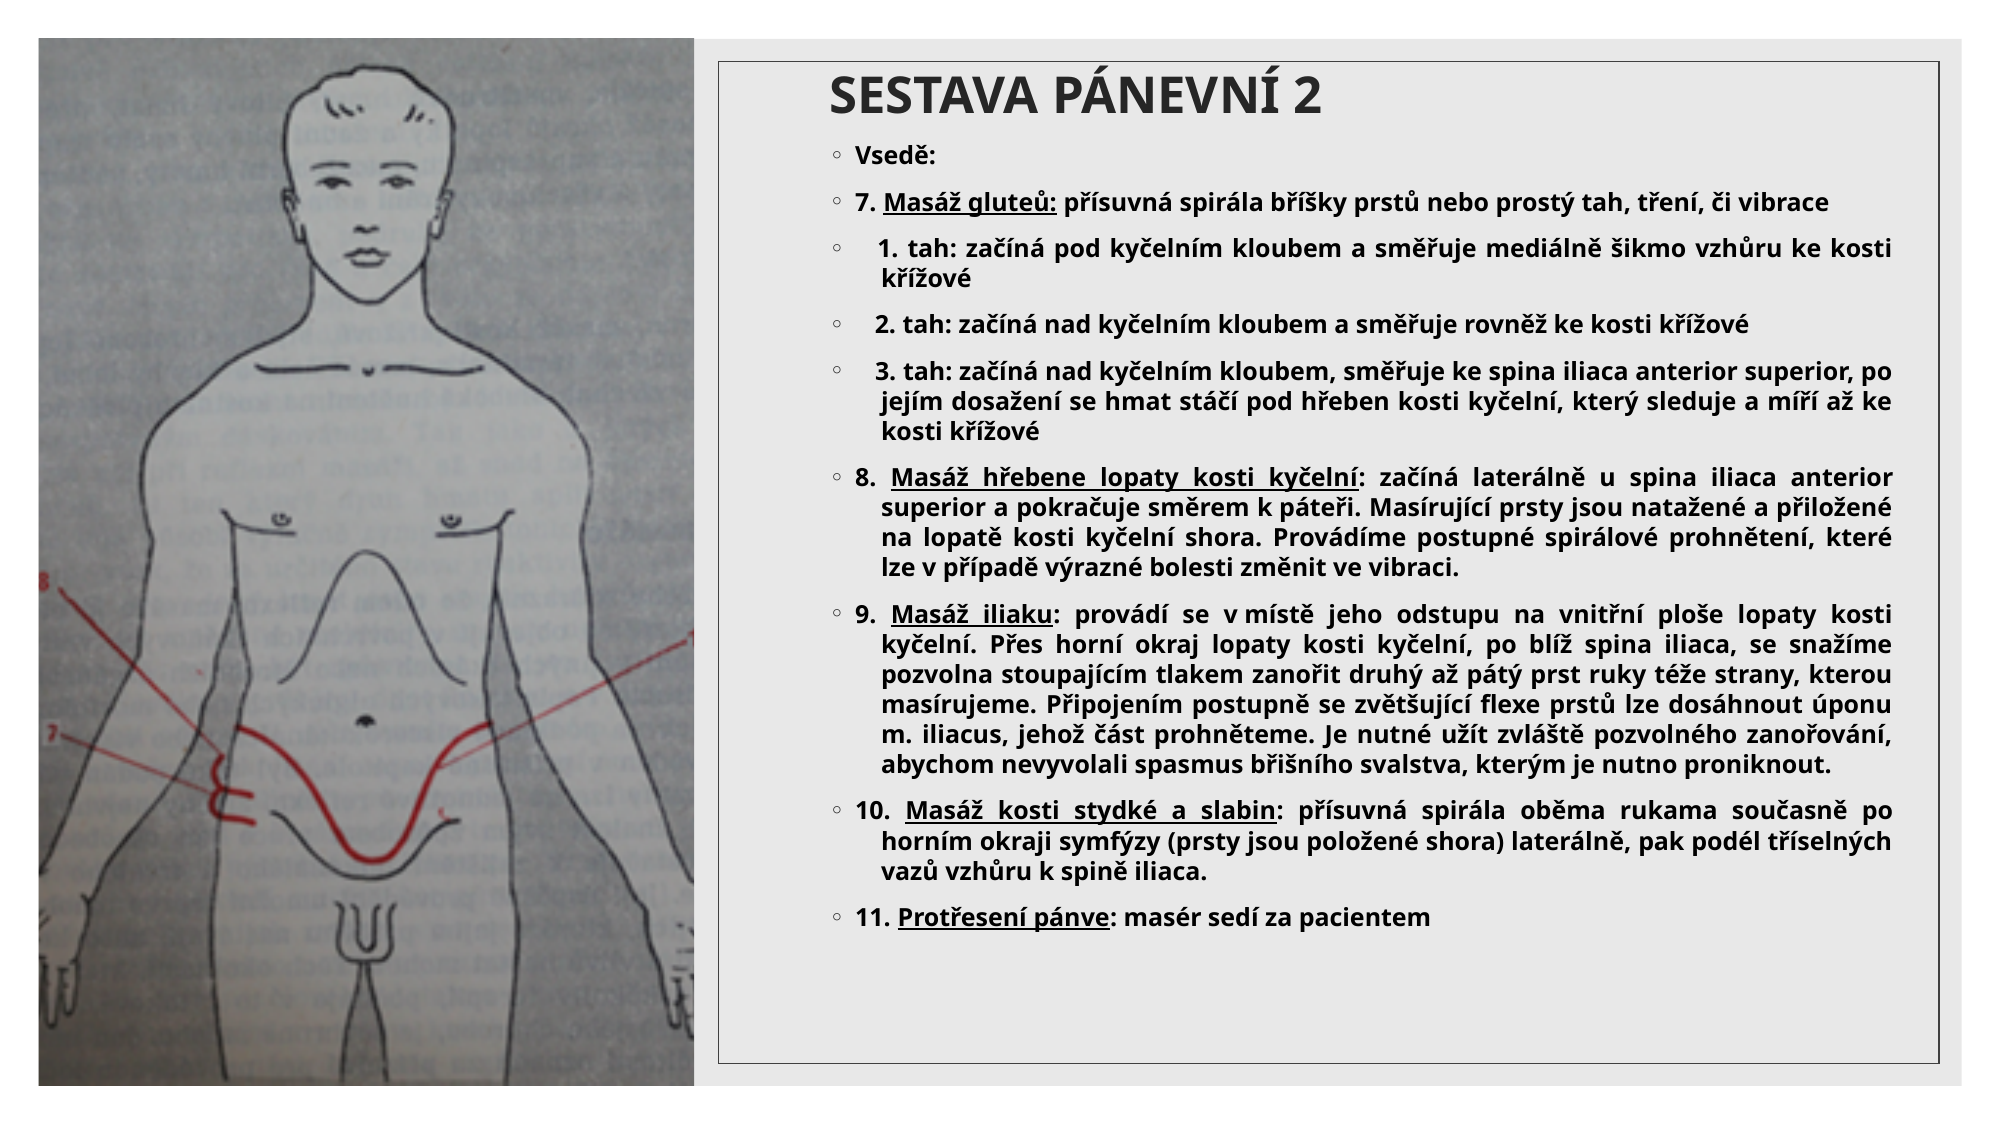

# SESTAVA PÁNEVNÍ 2
Vsedě:
7. Masáž gluteů: přísuvná spirála bříšky prstů nebo prostý tah, tření, či vibrace
   1. tah: začíná pod kyčelním kloubem a směřuje mediálně šikmo vzhůru ke kosti křížové
   2. tah: začíná nad kyčelním kloubem a směřuje rovněž ke kosti křížové
   3. tah: začíná nad kyčelním kloubem, směřuje ke spina iliaca anterior superior, po jejím dosažení se hmat stáčí pod hřeben kosti kyčelní, který sleduje a míří až ke kosti křížové
8. Masáž hřebene lopaty kosti kyčelní: začíná laterálně u spina iliaca anterior superior a pokračuje směrem k páteři. Masírující prsty jsou natažené a přiložené na lopatě kosti kyčelní shora. Provádíme postupné spirálové prohnětení, které lze v případě výrazné bolesti změnit ve vibraci.
9. Masáž iliaku: provádí se v místě jeho odstupu na vnitřní ploše lopaty kosti kyčelní. Přes horní okraj lopaty kosti kyčelní, po blíž spina iliaca, se snažíme pozvolna stoupajícím tlakem zanořit druhý až pátý prst ruky téže strany, kterou masírujeme. Připojením postupně se zvětšující flexe prstů lze dosáhnout úponu m. iliacus, jehož část prohněteme. Je nutné užít zvláště pozvolného zanořování, abychom nevyvolali spasmus břišního svalstva, kterým je nutno proniknout.
10. Masáž kosti stydké a slabin: přísuvná spirála oběma rukama současně po horním okraji symfýzy (prsty jsou položené shora) laterálně, pak podél tříselných vazů vzhůru k spině iliaca.
11. Protřesení pánve: masér sedí za pacientem